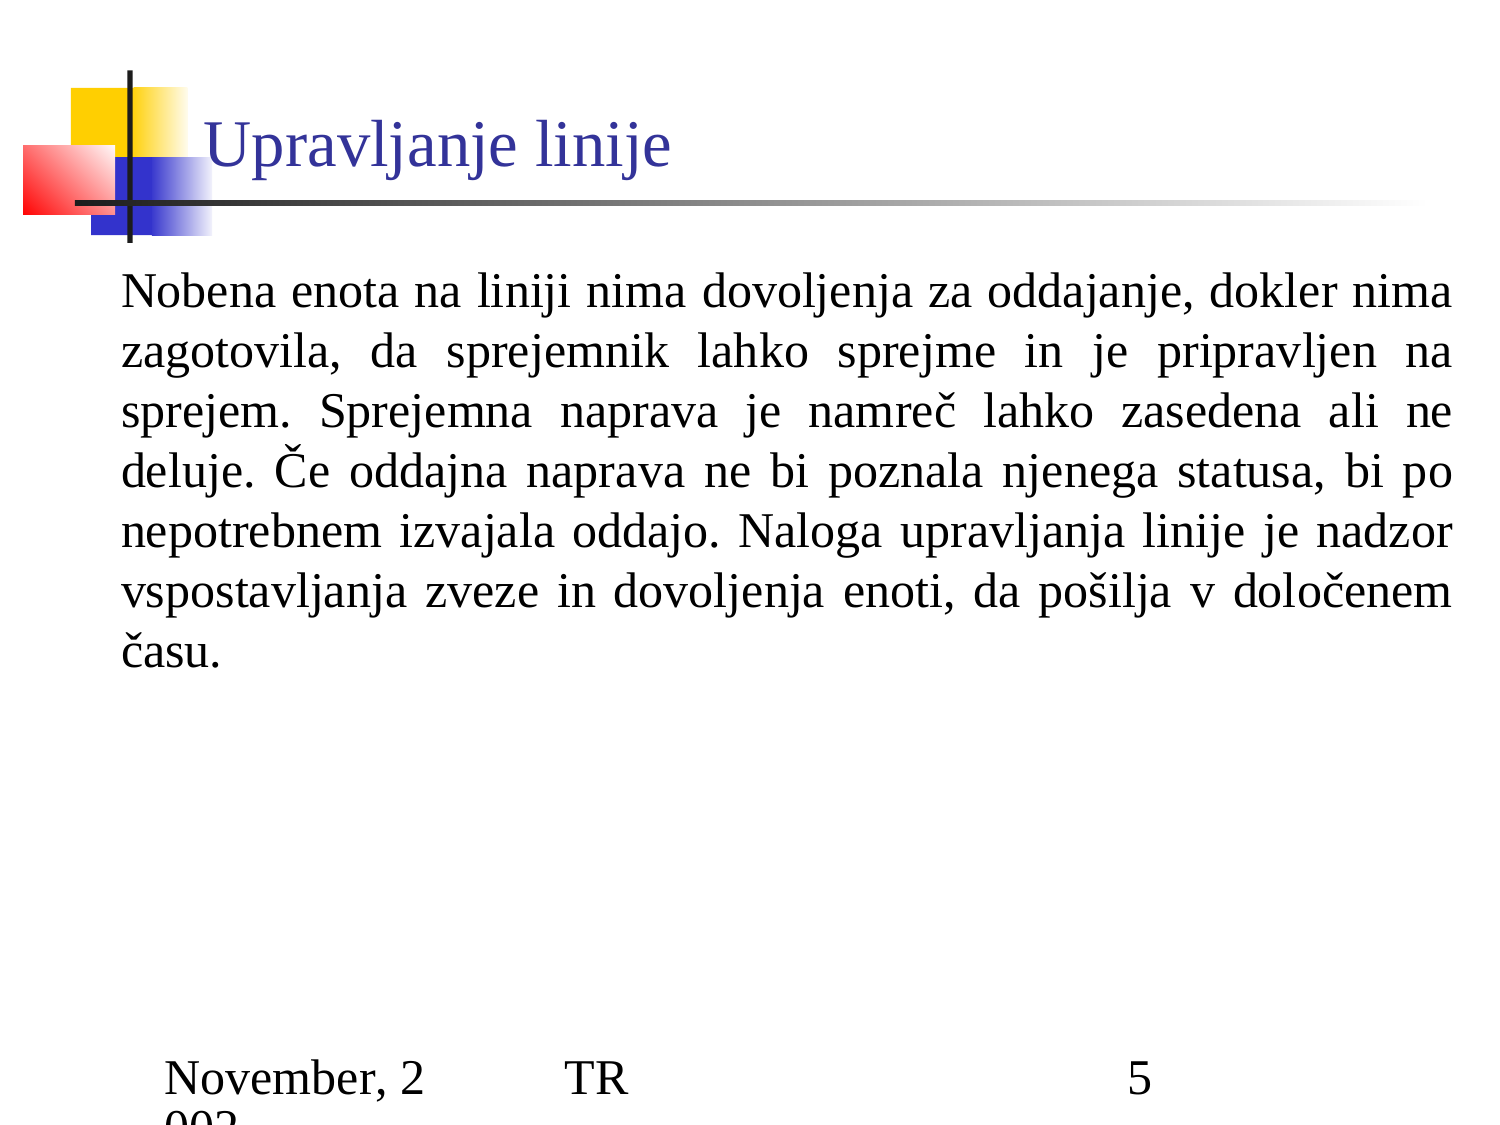

# Upravljanje linije
	Nobena enota na liniji nima dovoljenja za oddajanje, dokler nima zagotovila, da sprejemnik lahko sprejme in je pripravljen na sprejem. Sprejemna naprava je namreč lahko zasedena ali ne deluje. Če oddajna naprava ne bi poznala njenega statusa, bi po nepotrebnem izvajala oddajo. Naloga upravljanja linije je nadzor vspostavljanja zveze in dovoljenja enoti, da pošilja v določenem času.
November, 2002
TR
5